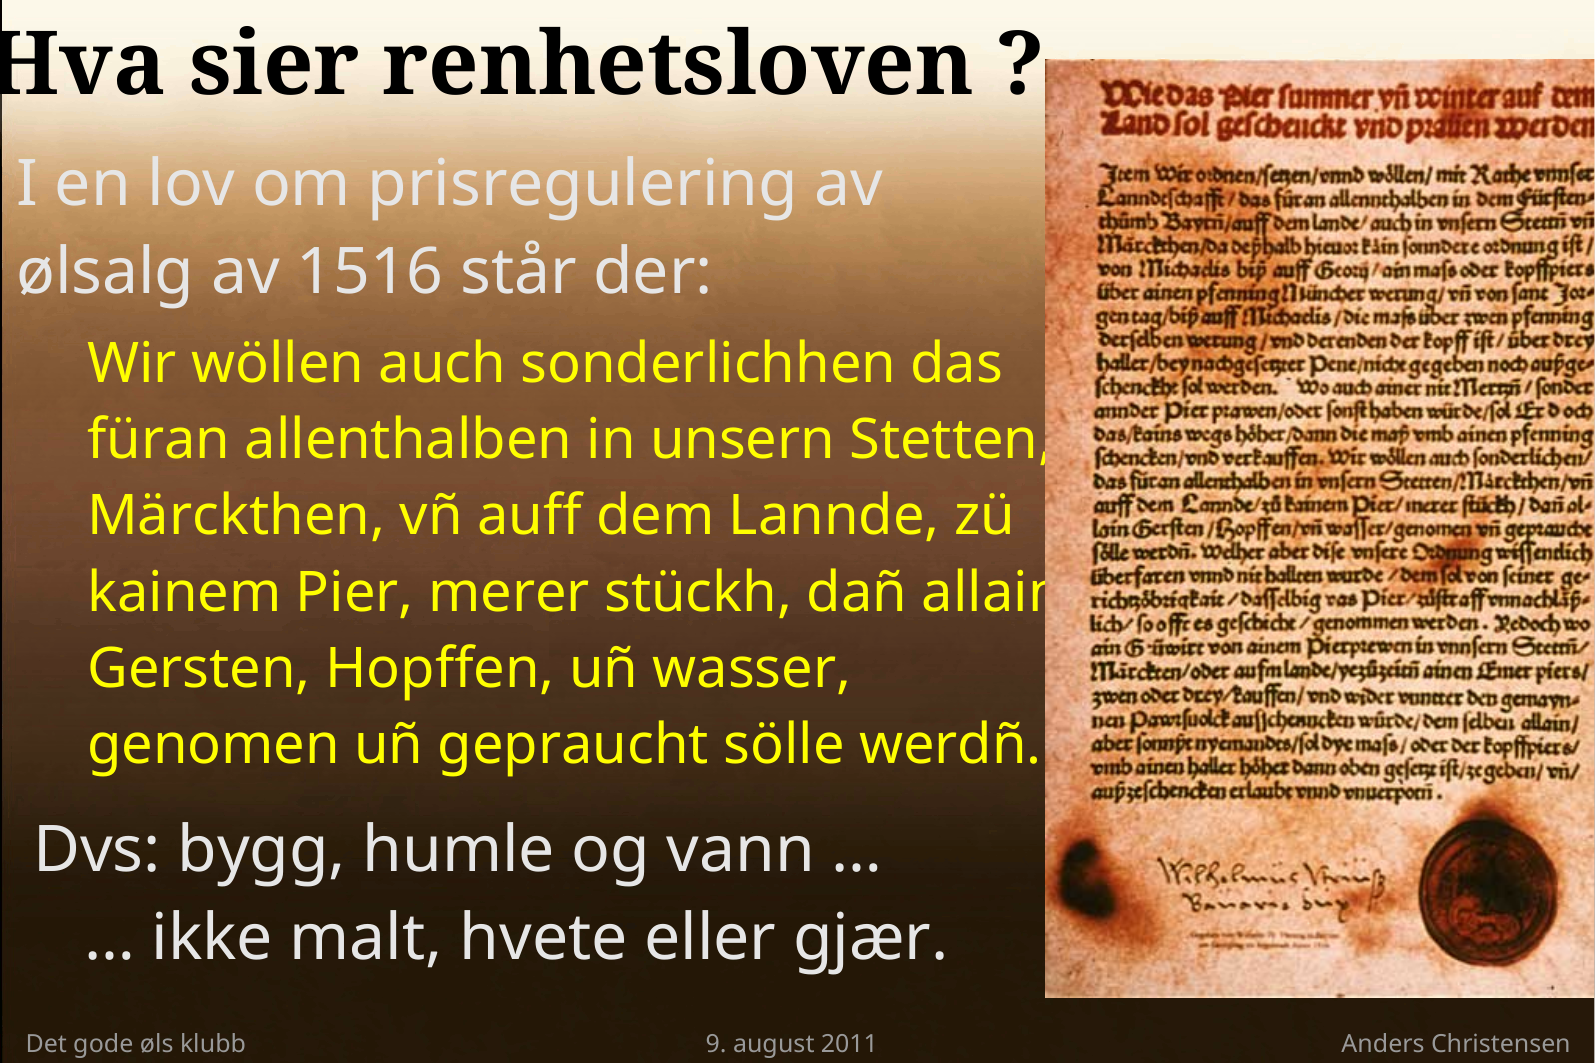

# Hva sier renhetsloven ?
I en lov om prisregulering av ølsalg av 1516 står der:
Wir wöllen auch sonderlichhen das füran allenthalben in unsern Stetten, Märckthen, vñ auff dem Lannde, zü kainem Pier, merer stückh, dañ allain Gersten, Hopffen, uñ wasser, genomen uñ gepraucht sölle werdñ.
Dvs: bygg, humle og vann … … ikke malt, hvete eller gjær.